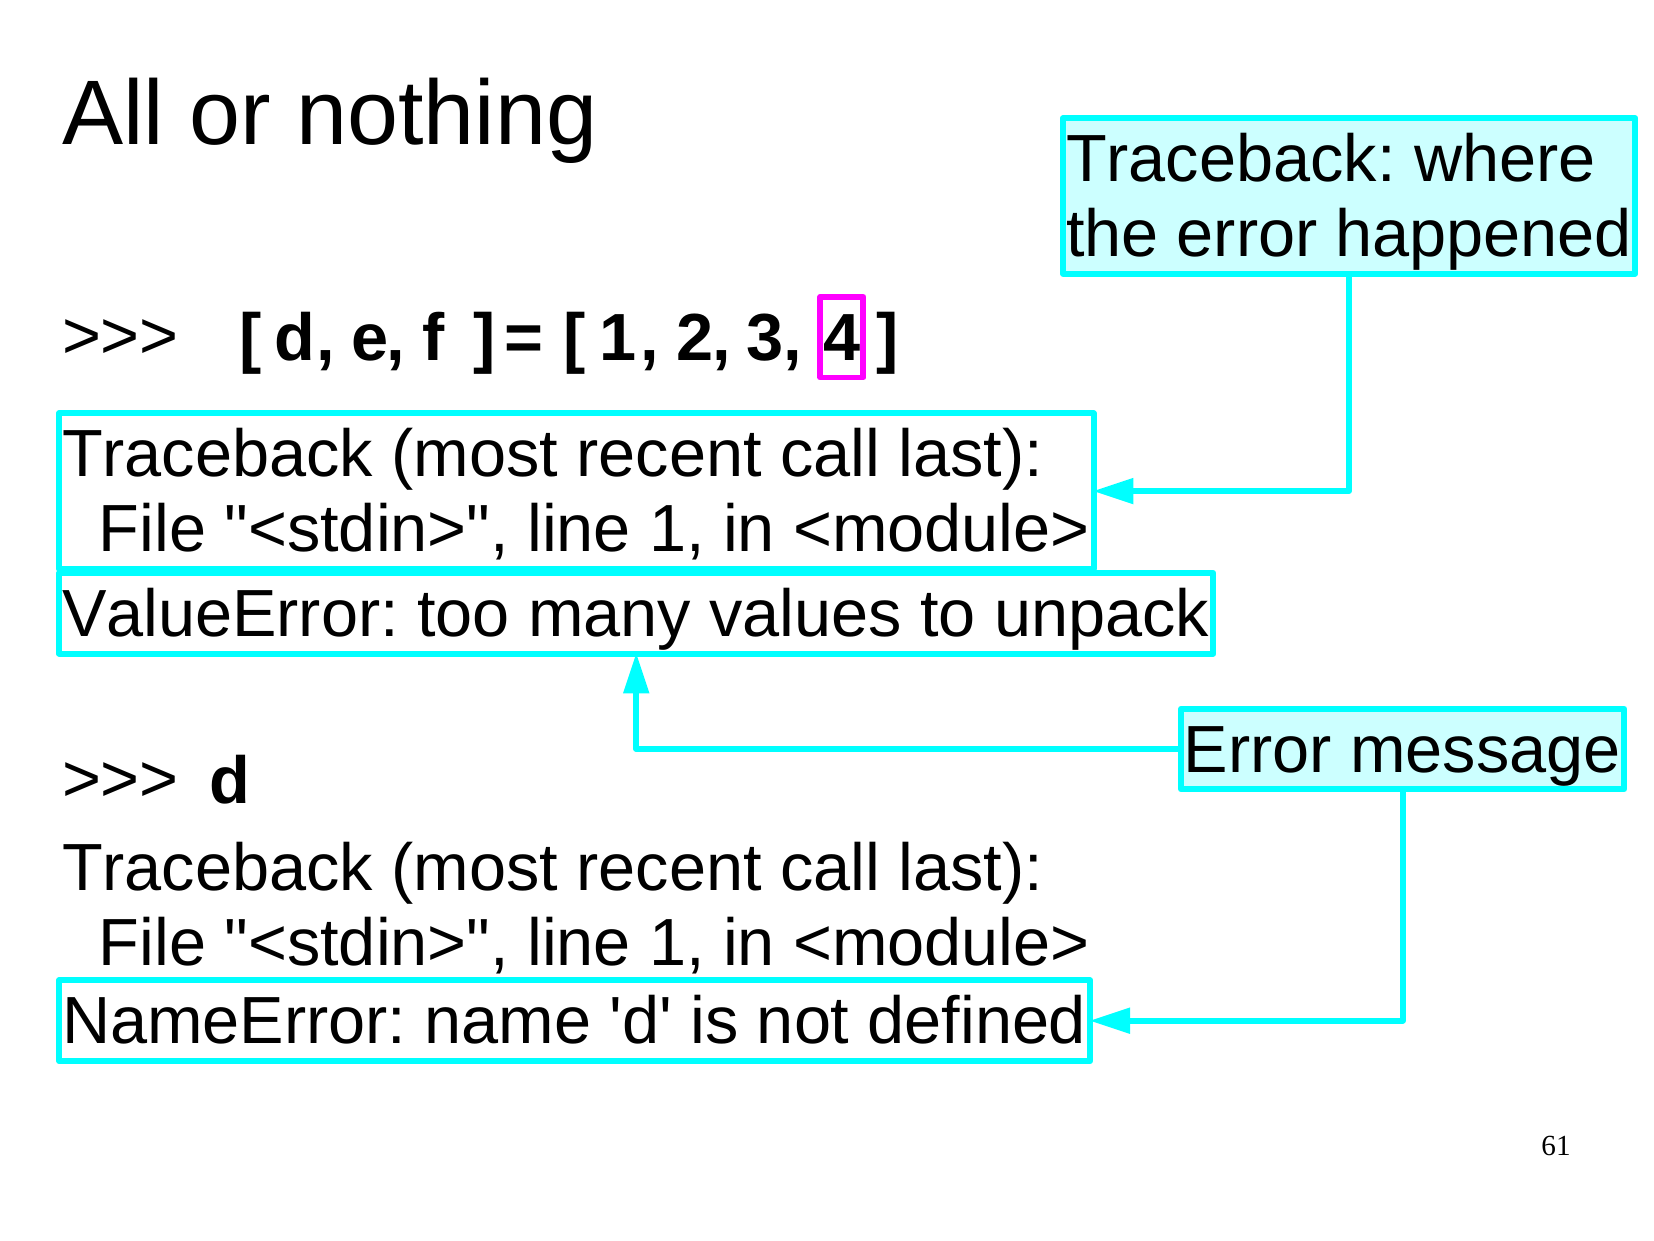

All or nothing
Traceback: where
the error happened
>>>
[
d
,
e
,
f
]
=
[
1
,
2
,
3
]
,
4
Traceback (most recent call last):
 File "<stdin>", line 1, in <module>
ValueError: too many values to unpack
Error message
>>>
d
Traceback (most recent call last):
 File "<stdin>", line 1, in <module>
NameError: name 'd' is not defined
61